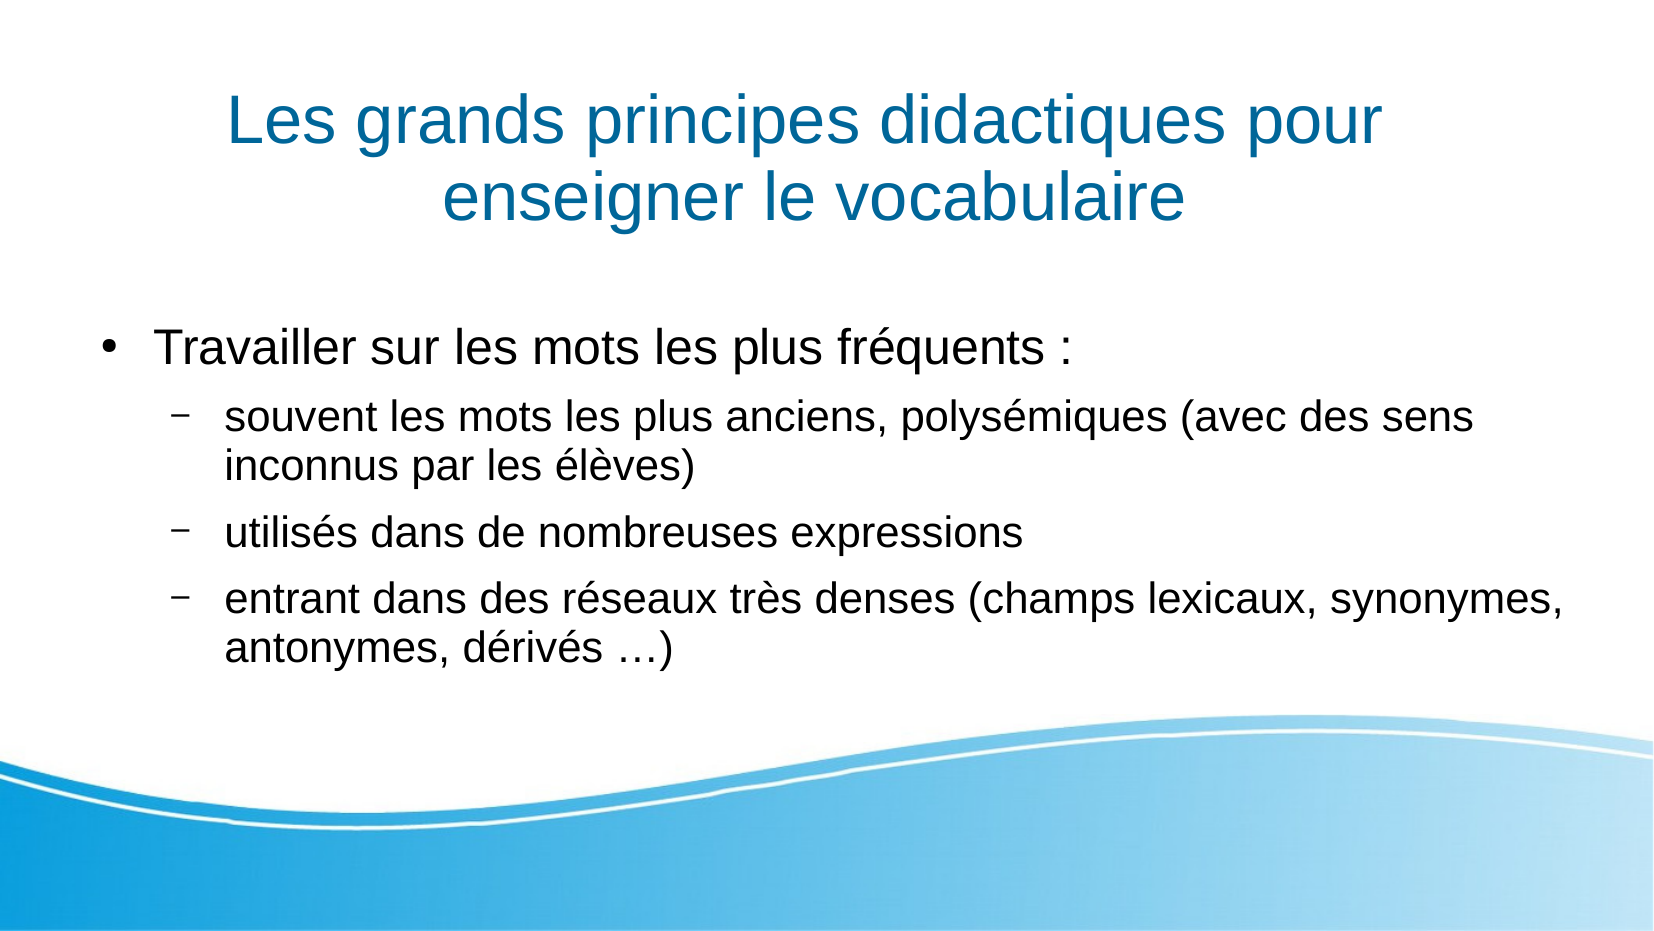

# Les grands principes didactiques pour enseigner le vocabulaire
Travailler sur les mots les plus fréquents :
souvent les mots les plus anciens, polysémiques (avec des sens inconnus par les élèves)
utilisés dans de nombreuses expressions
entrant dans des réseaux très denses (champs lexicaux, synonymes, antonymes, dérivés …)